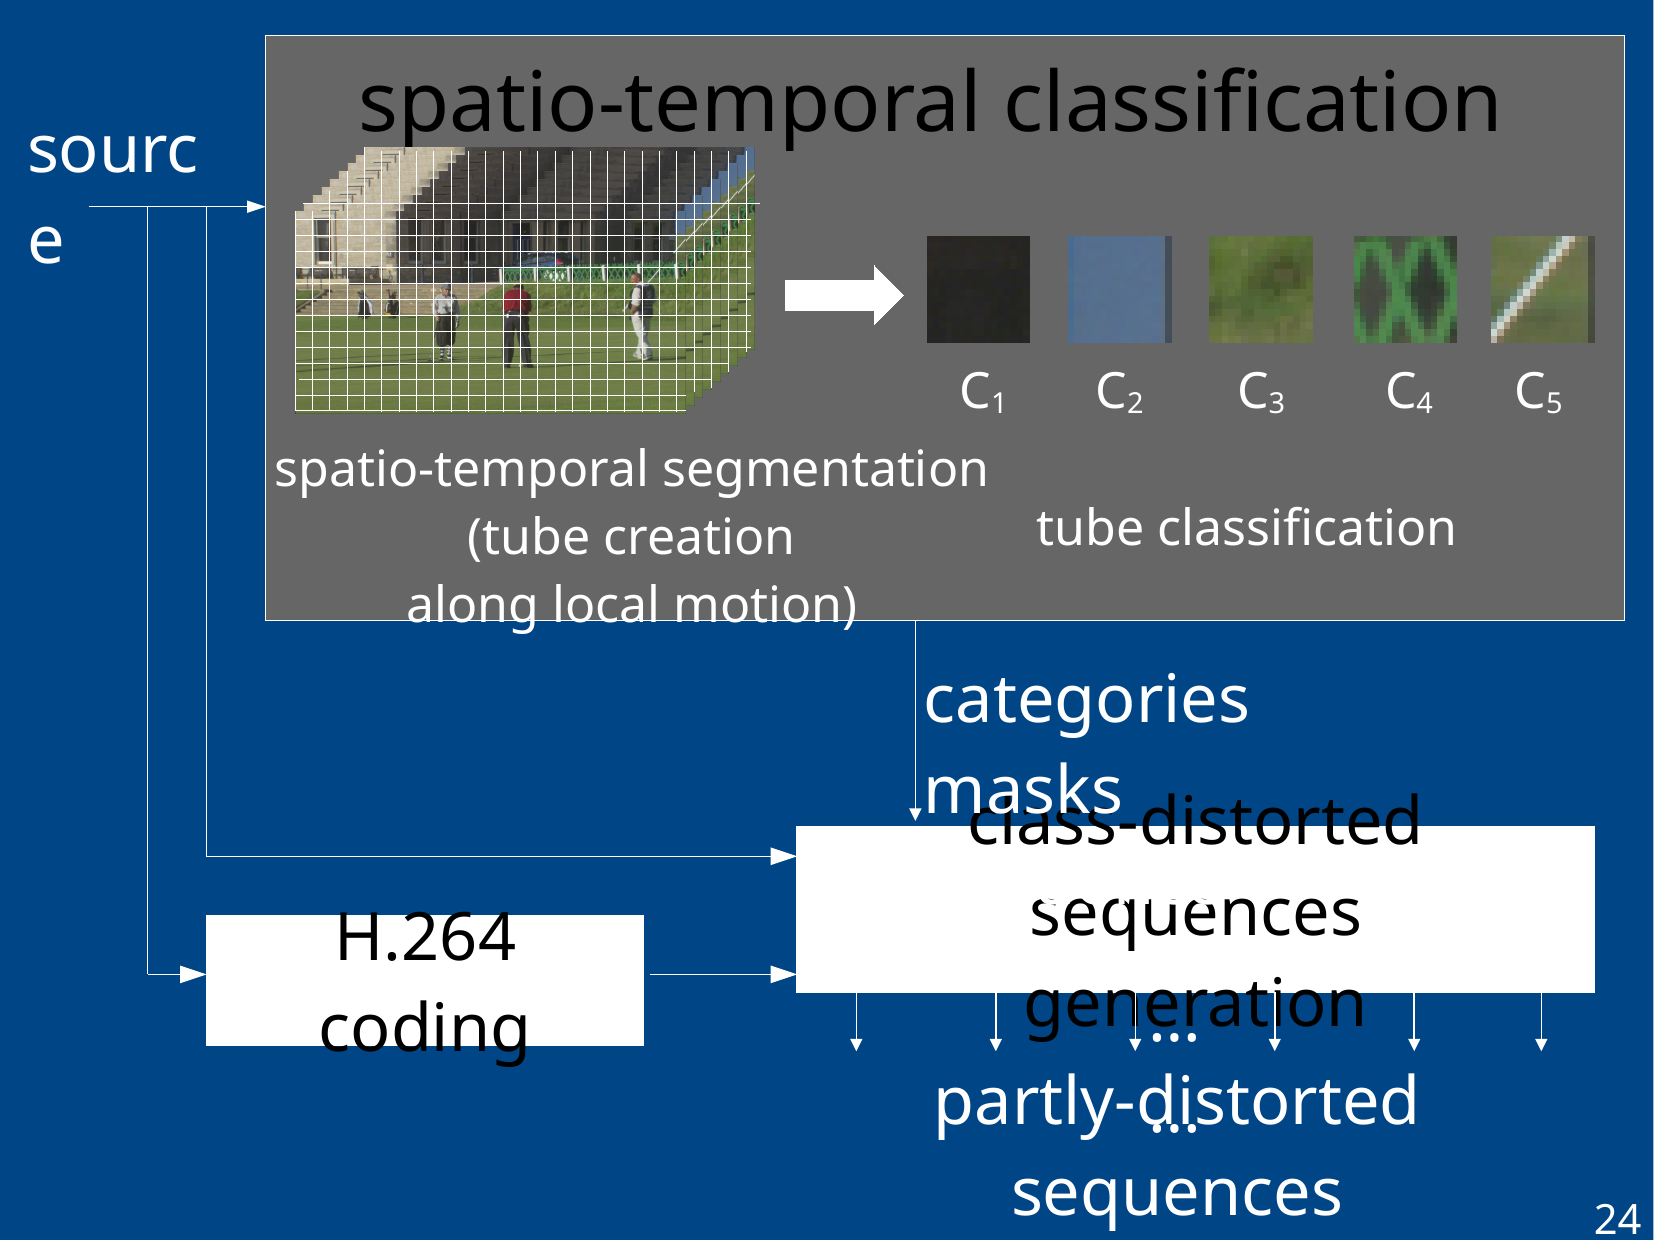

spatio-temporal classification
source
C1
C2
C3
C4
C5
spatio-temporal segmentation
(tube creation
along local motion)
tube classification
categories
masks sequence
class-distorted sequences
generation
H.264 coding
… …
partly-distorted sequences
usable for subjective tests
24